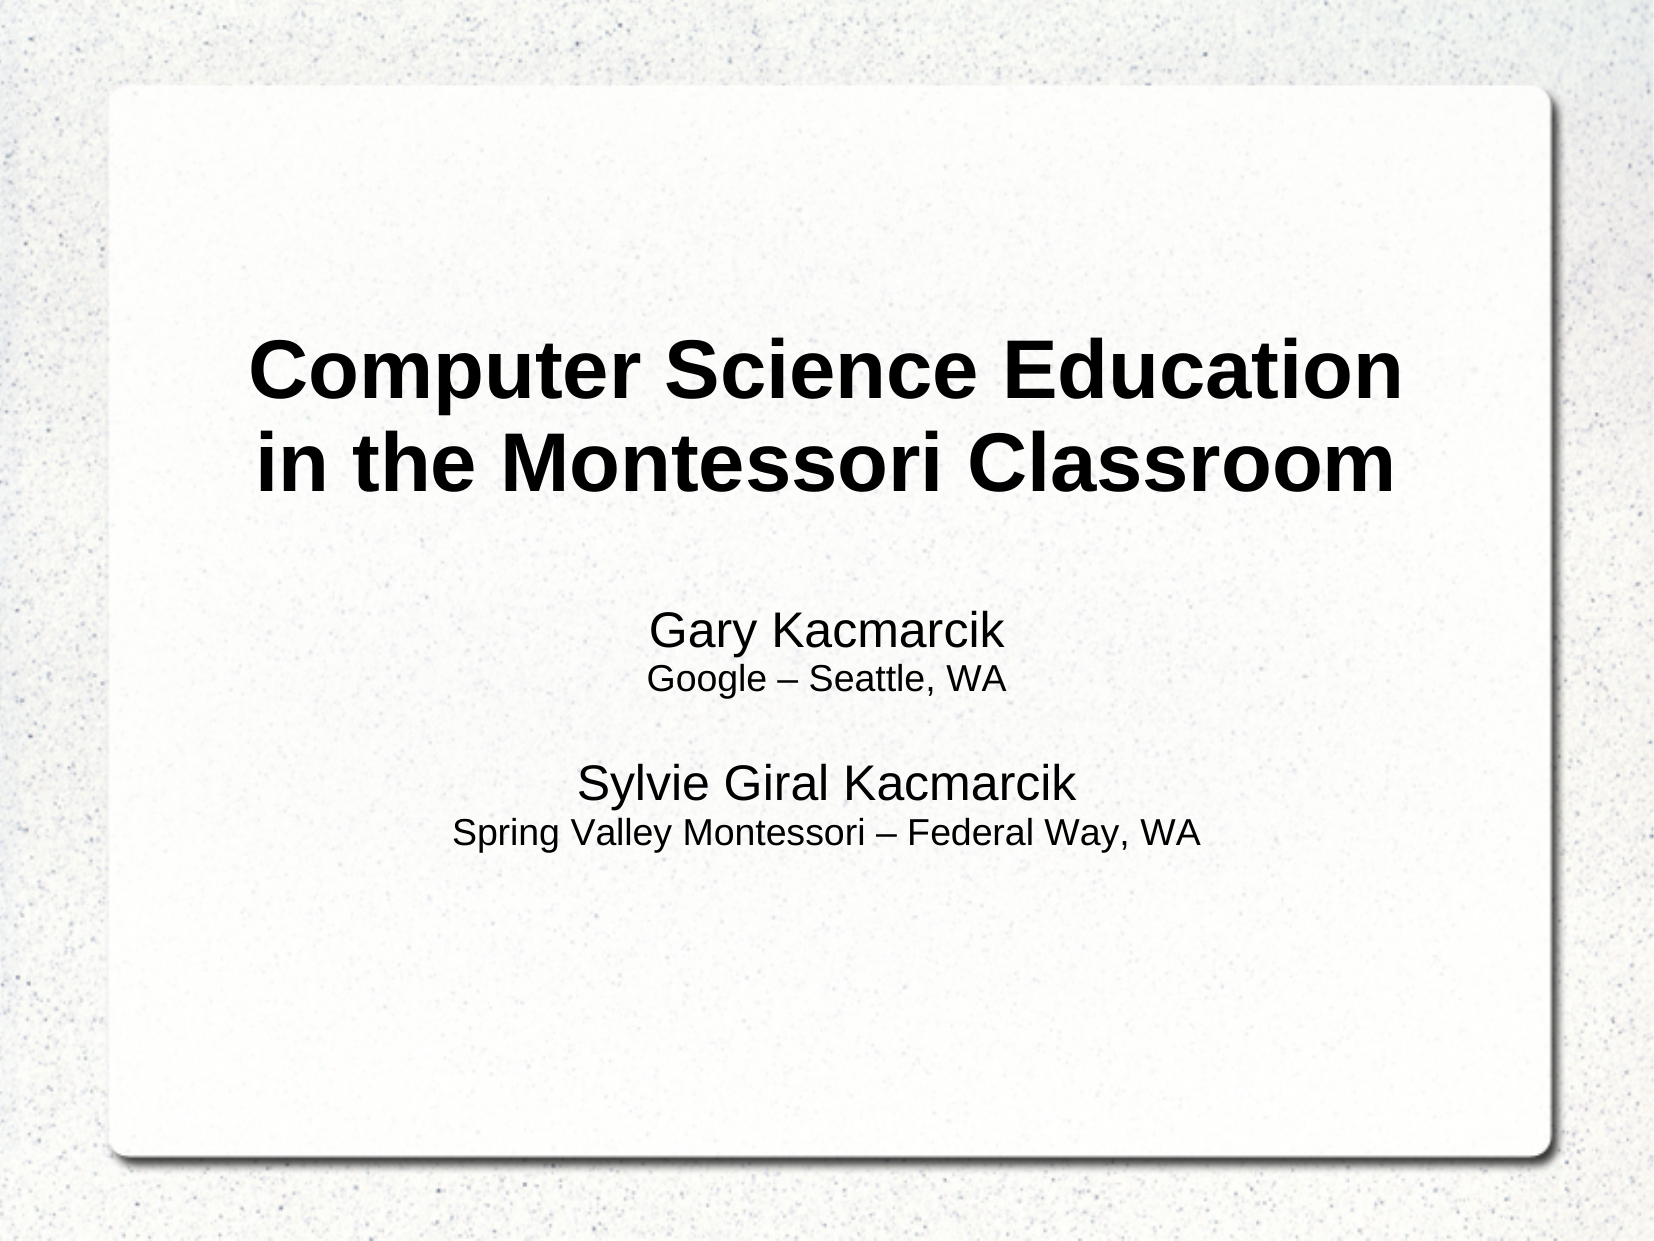

# Computer Science Education
in the Montessori Classroom
Gary Kacmarcik
Google – Seattle, WA
Sylvie Giral Kacmarcik
Spring Valley Montessori – Federal Way, WA